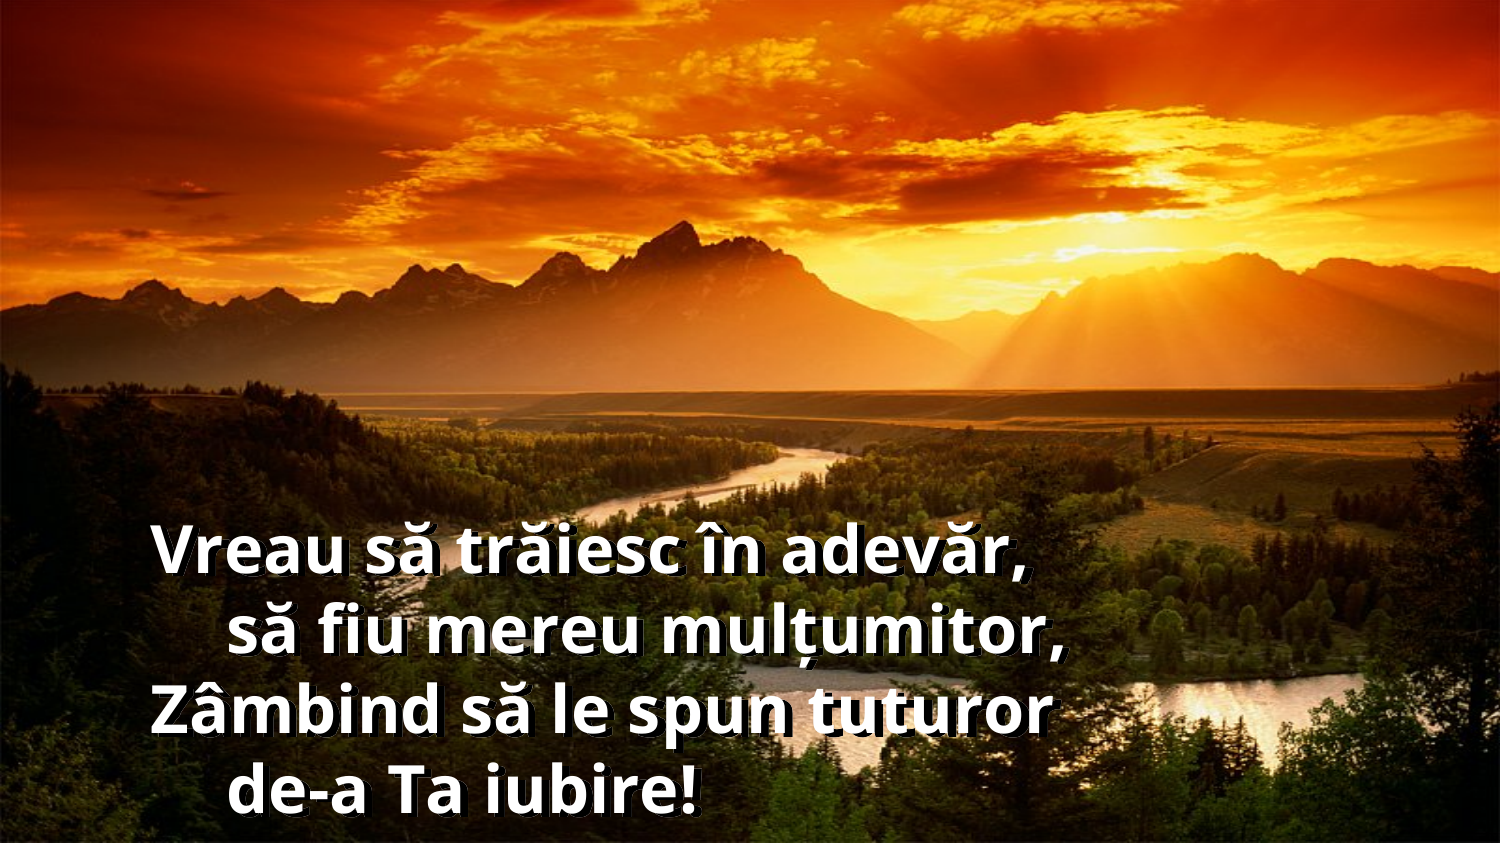

Vreau să trăiesc în adevăr,
	să fiu mereu mulţumitor,
Zâmbind să le spun tuturor
	de-a Ta iubire!